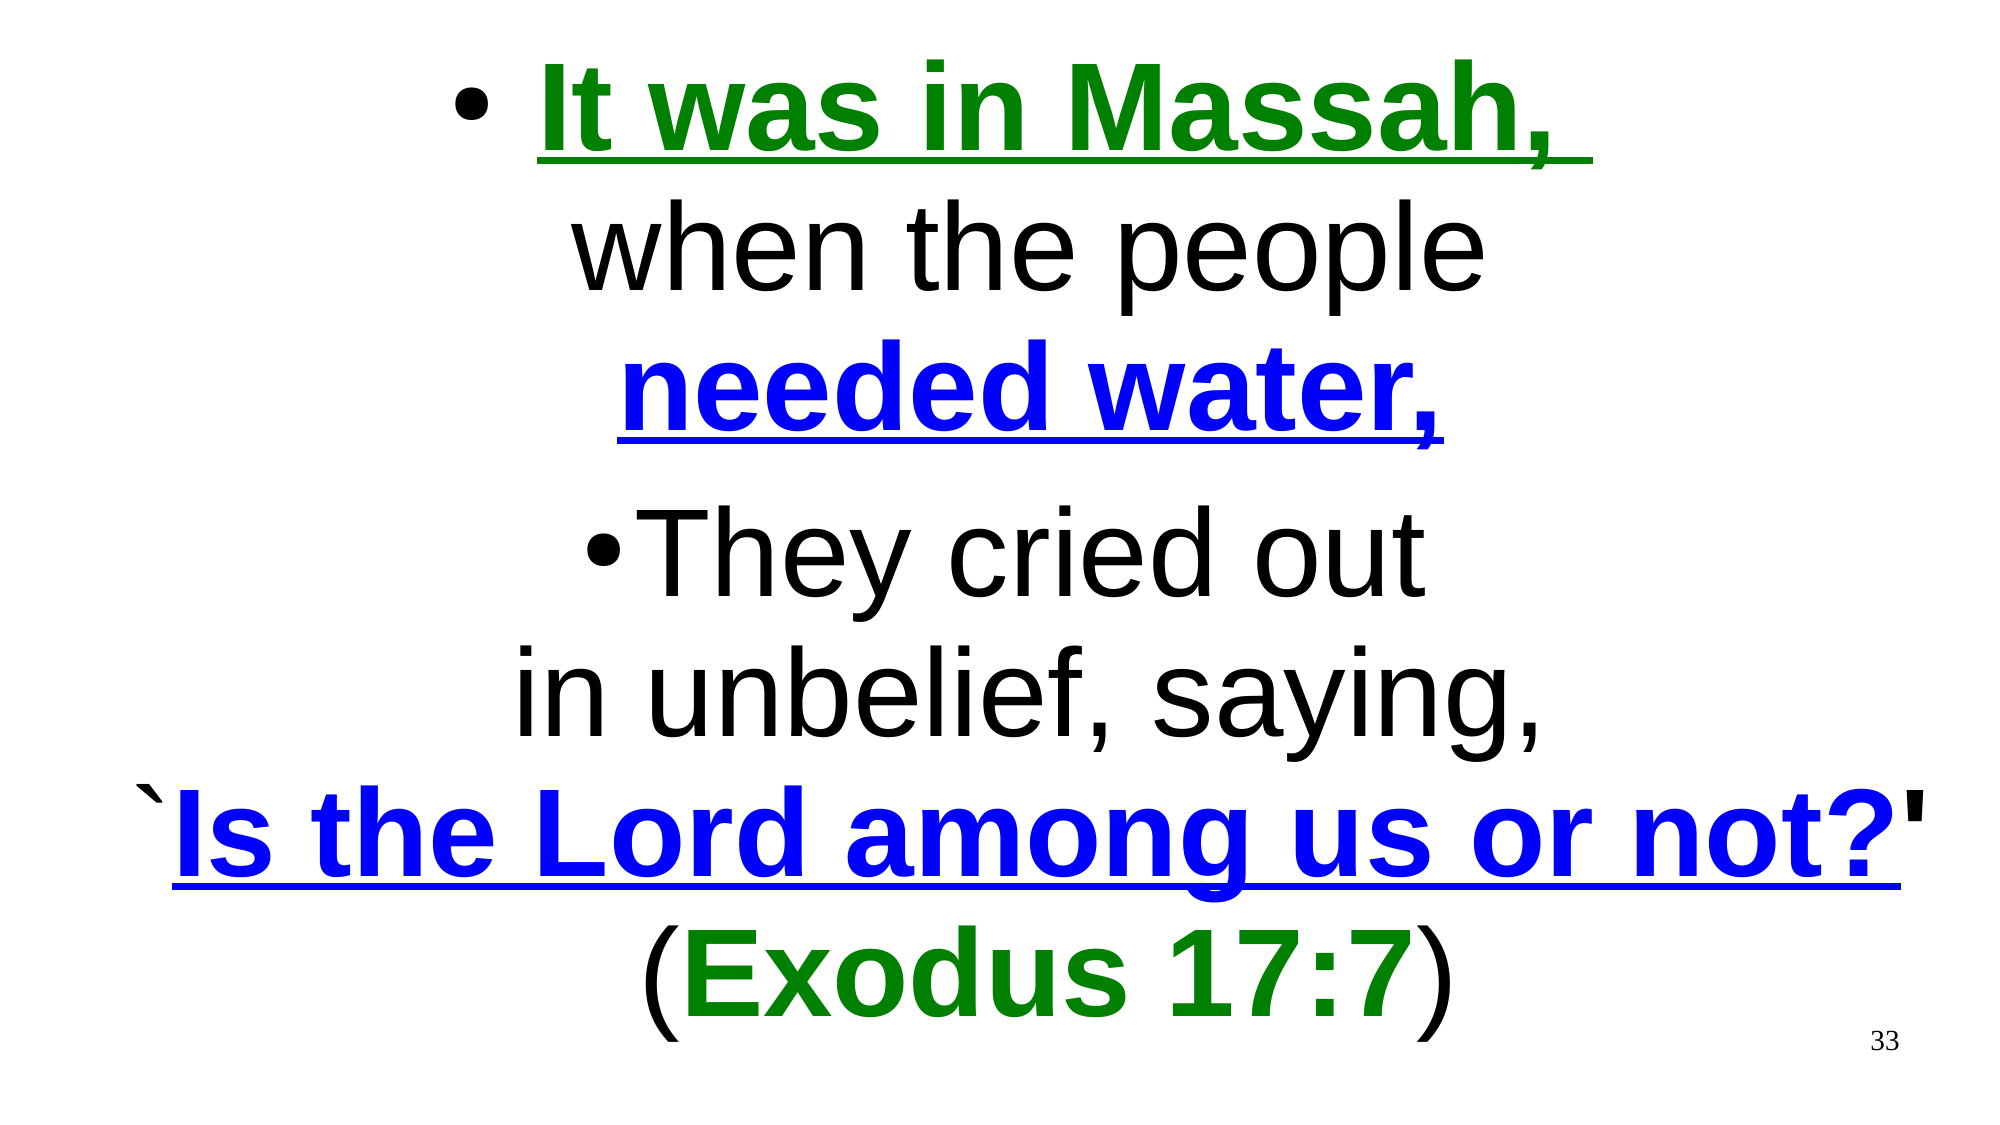

# It was in Massah, when the people needed water,
They cried out
in unbelief, saying,
`Is the Lord among us or not?'
(Exodus 17:7)
33